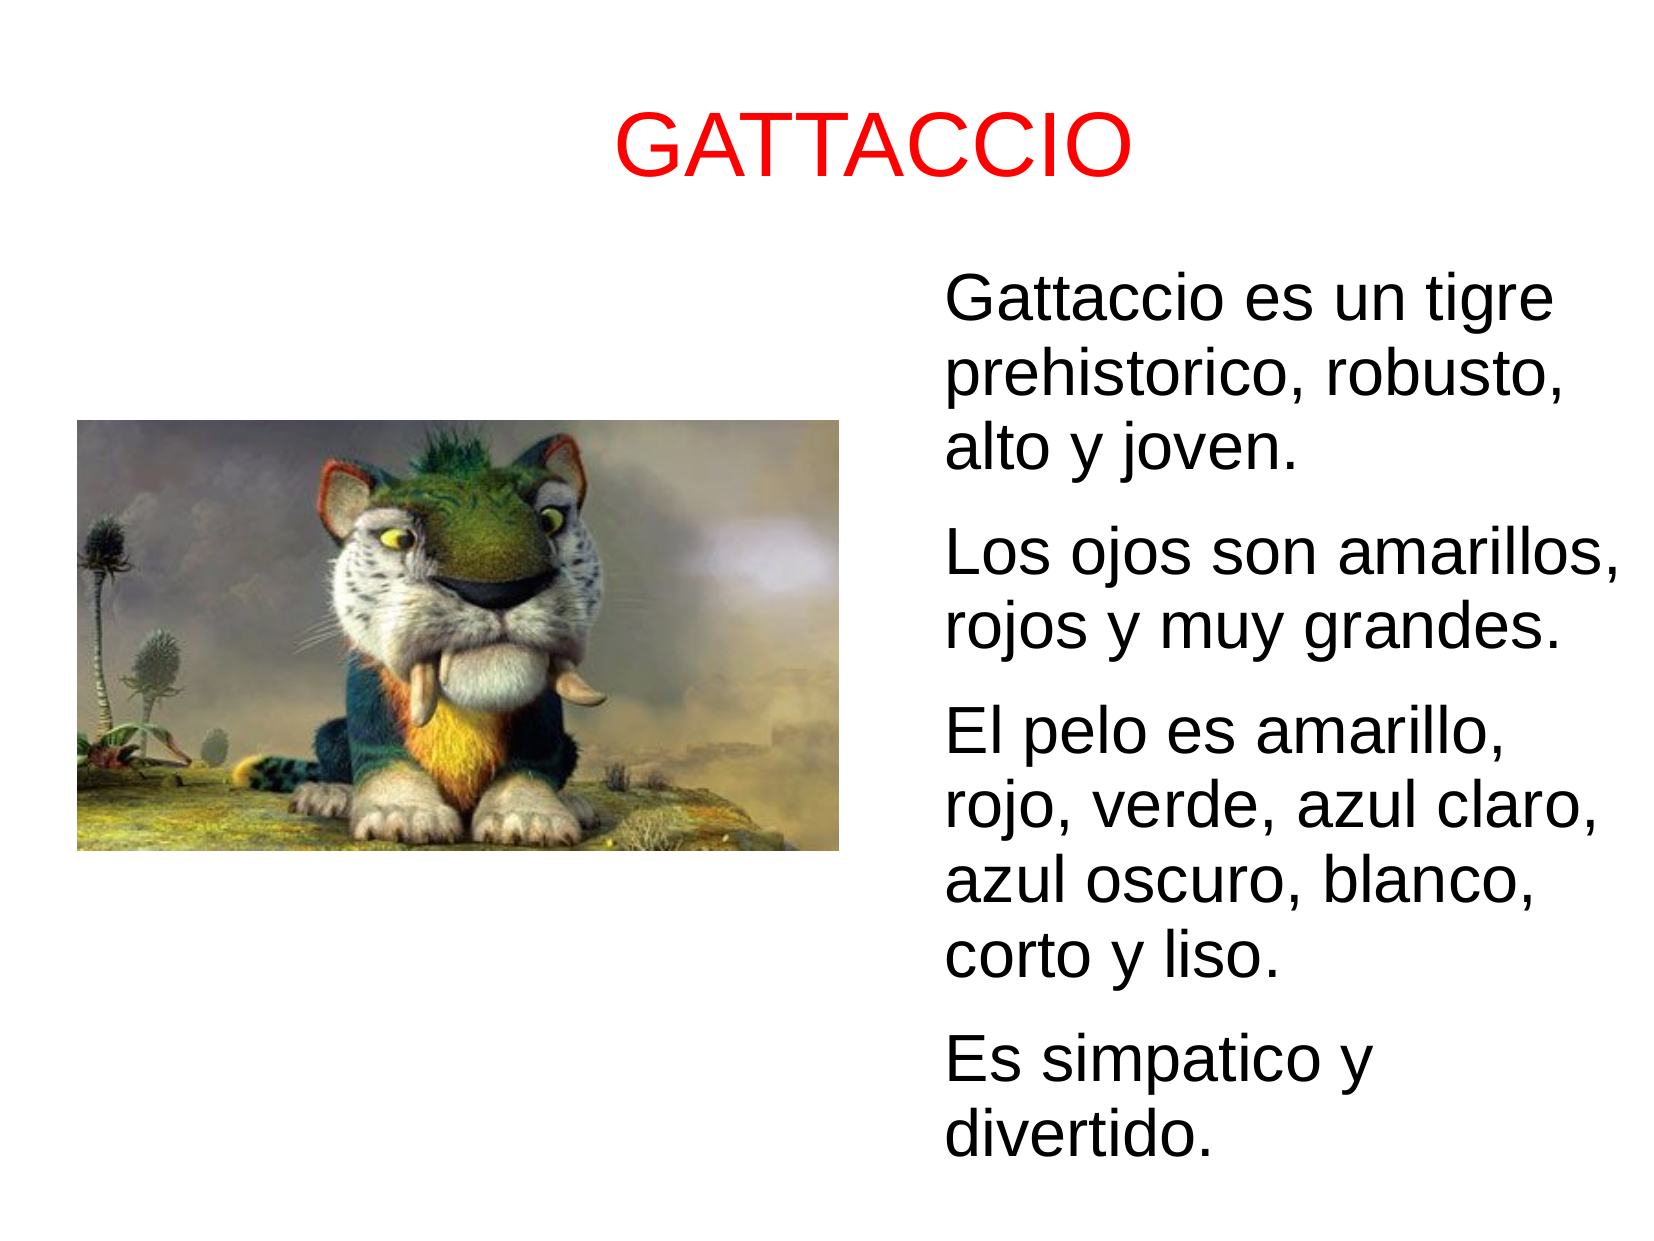

# GATTACCIO
Gattaccio es un tigre prehistorico, robusto, alto y joven.
Los ojos son amarillos, rojos y muy grandes.
El pelo es amarillo, rojo, verde, azul claro, azul oscuro, blanco, corto y liso.
Es simpatico y divertido.